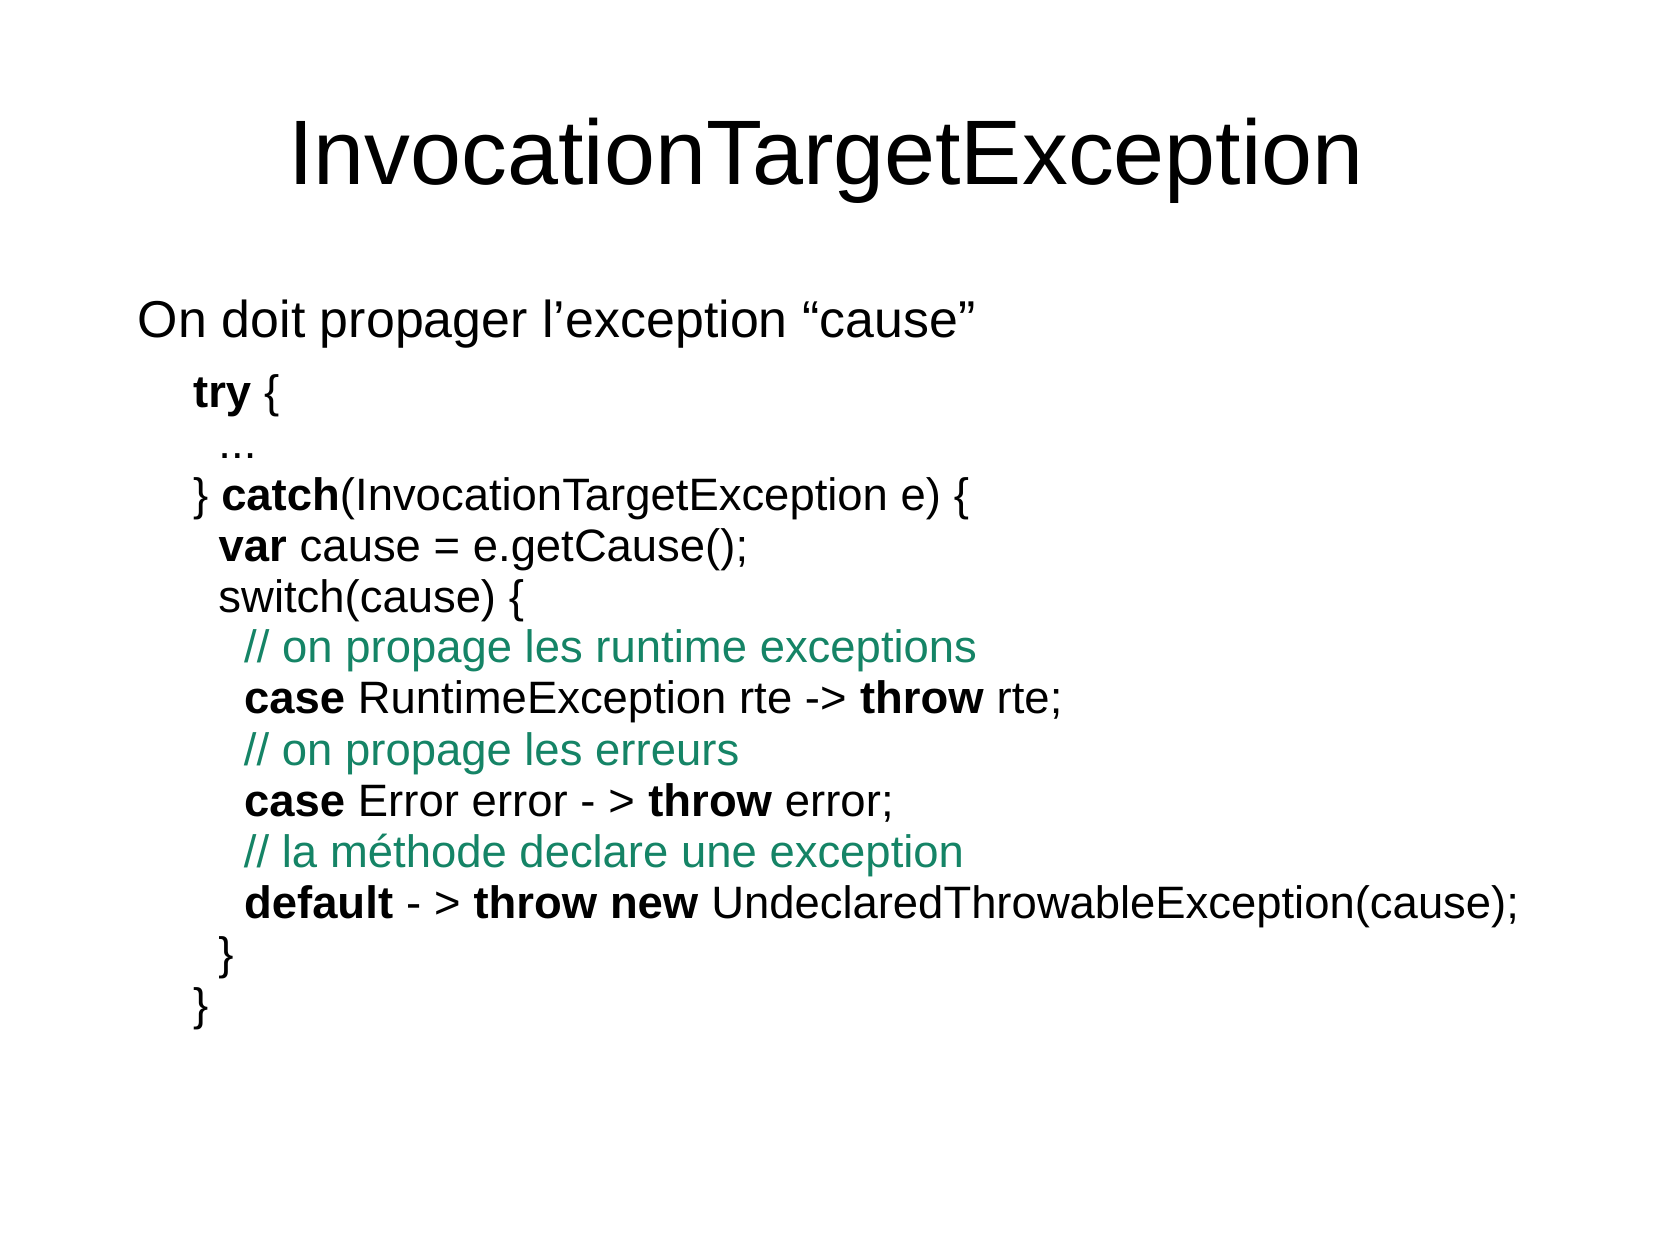

# InvocationTargetException
On doit propager l’exception “cause”
try {
 ...
} catch(InvocationTargetException e) {
 var cause = e.getCause();
 switch(cause) {
 // on propage les runtime exceptions
 case RuntimeException rte -> throw rte;
 // on propage les erreurs
 case Error error - > throw error;
 // la méthode declare une exception
 default - > throw new UndeclaredThrowableException(cause);
 }
}